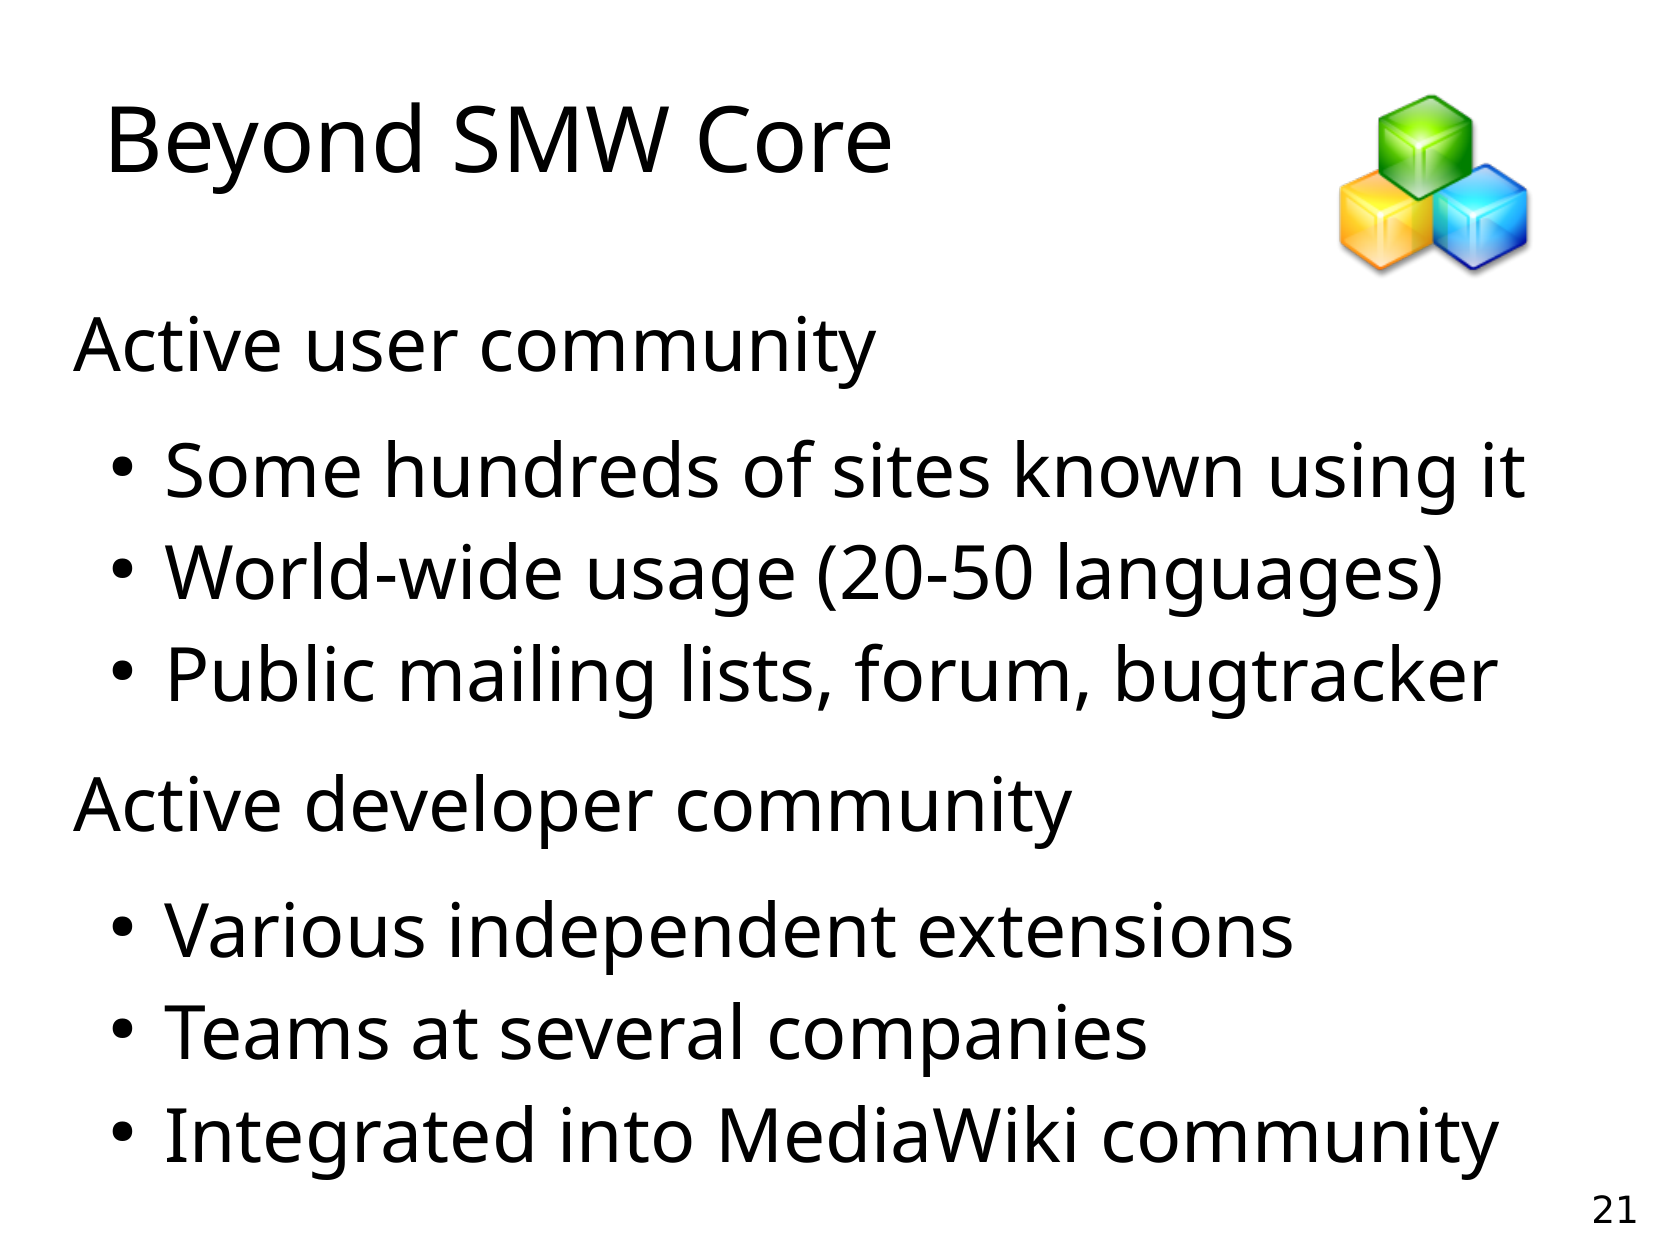

Beyond SMW Core
Active user community
 Some hundreds of sites known using it
 World-wide usage (20-50 languages)
 Public mailing lists, forum, bugtracker
Active developer community
 Various independent extensions
 Teams at several companies
 Integrated into MediaWiki community
21